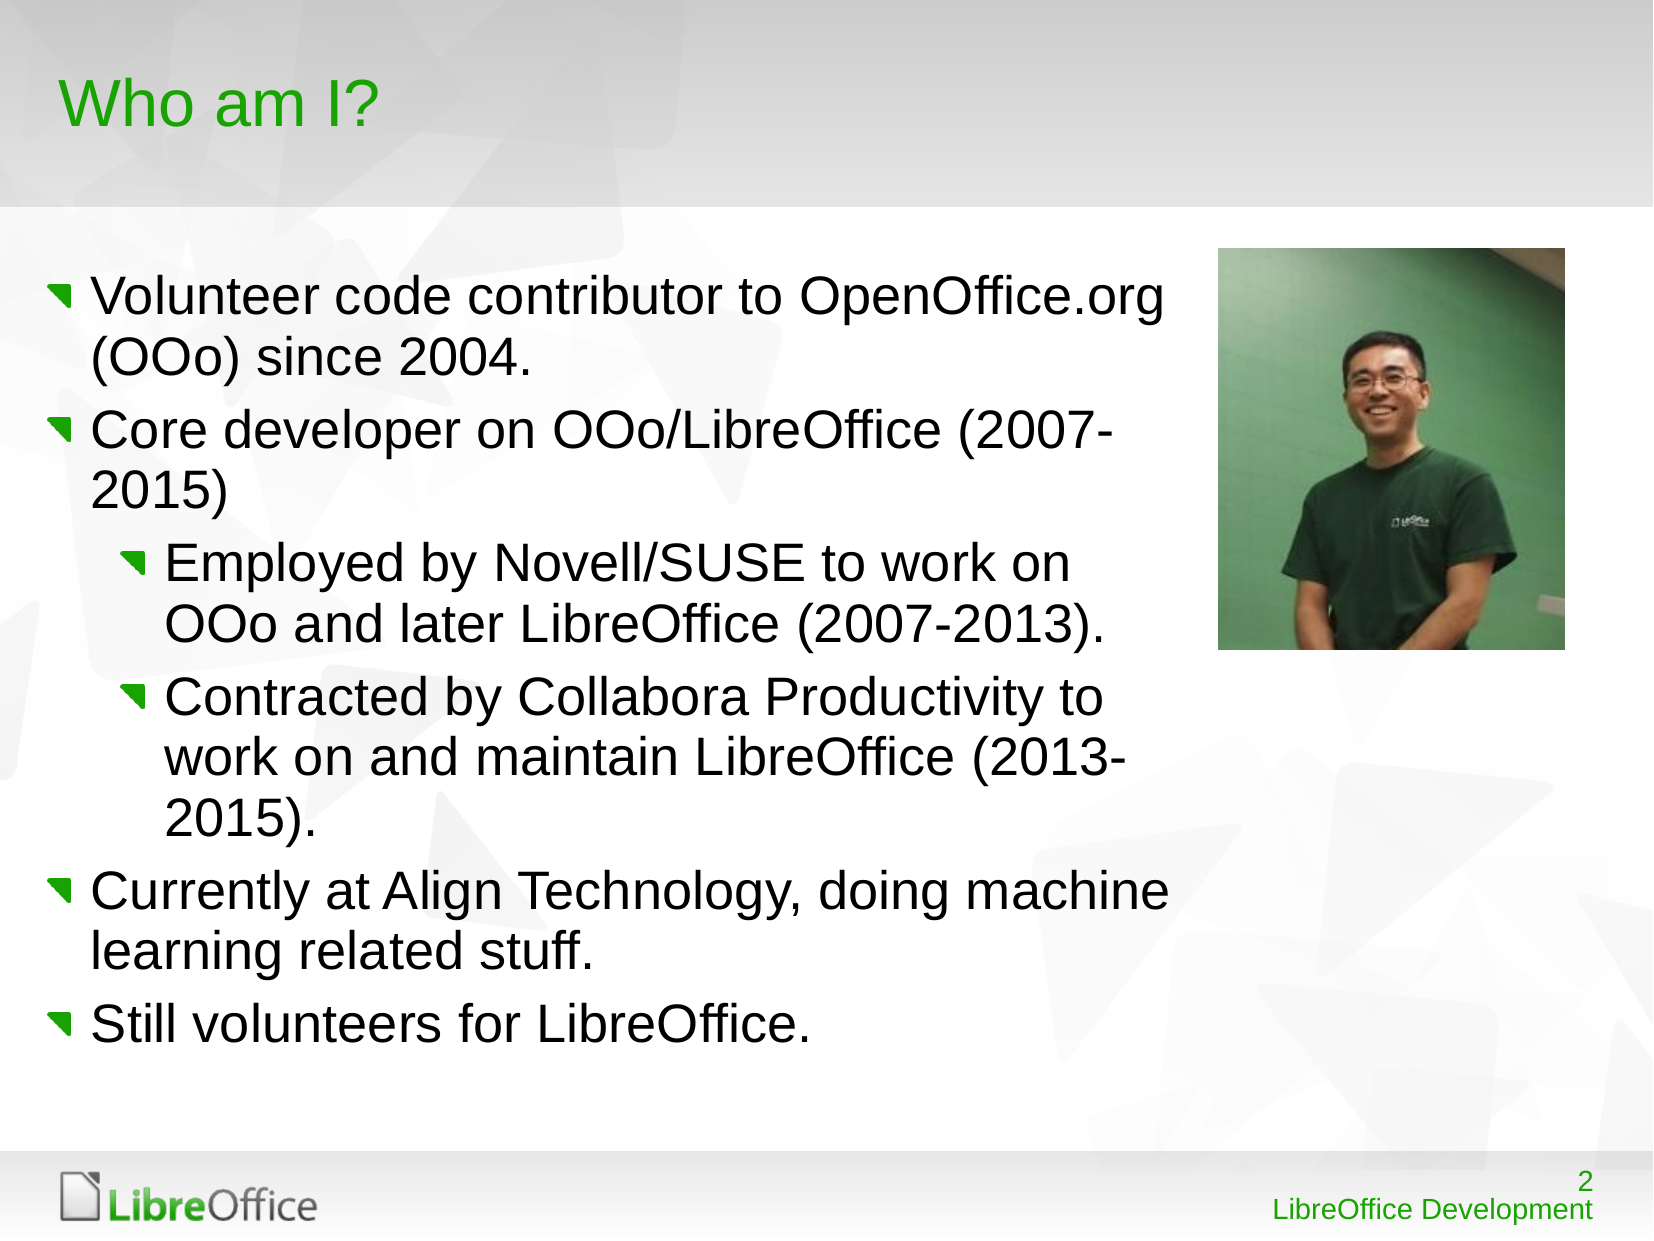

# Who am I?
Volunteer code contributor to OpenOffice.org (OOo) since 2004.
Core developer on OOo/LibreOffice (2007-2015)
Employed by Novell/SUSE to work on OOo and later LibreOffice (2007-2013).
Contracted by Collabora Productivity to work on and maintain LibreOffice (2013-2015).
Currently at Align Technology, doing machine learning related stuff.
Still volunteers for LibreOffice.
2
LibreOffice Development